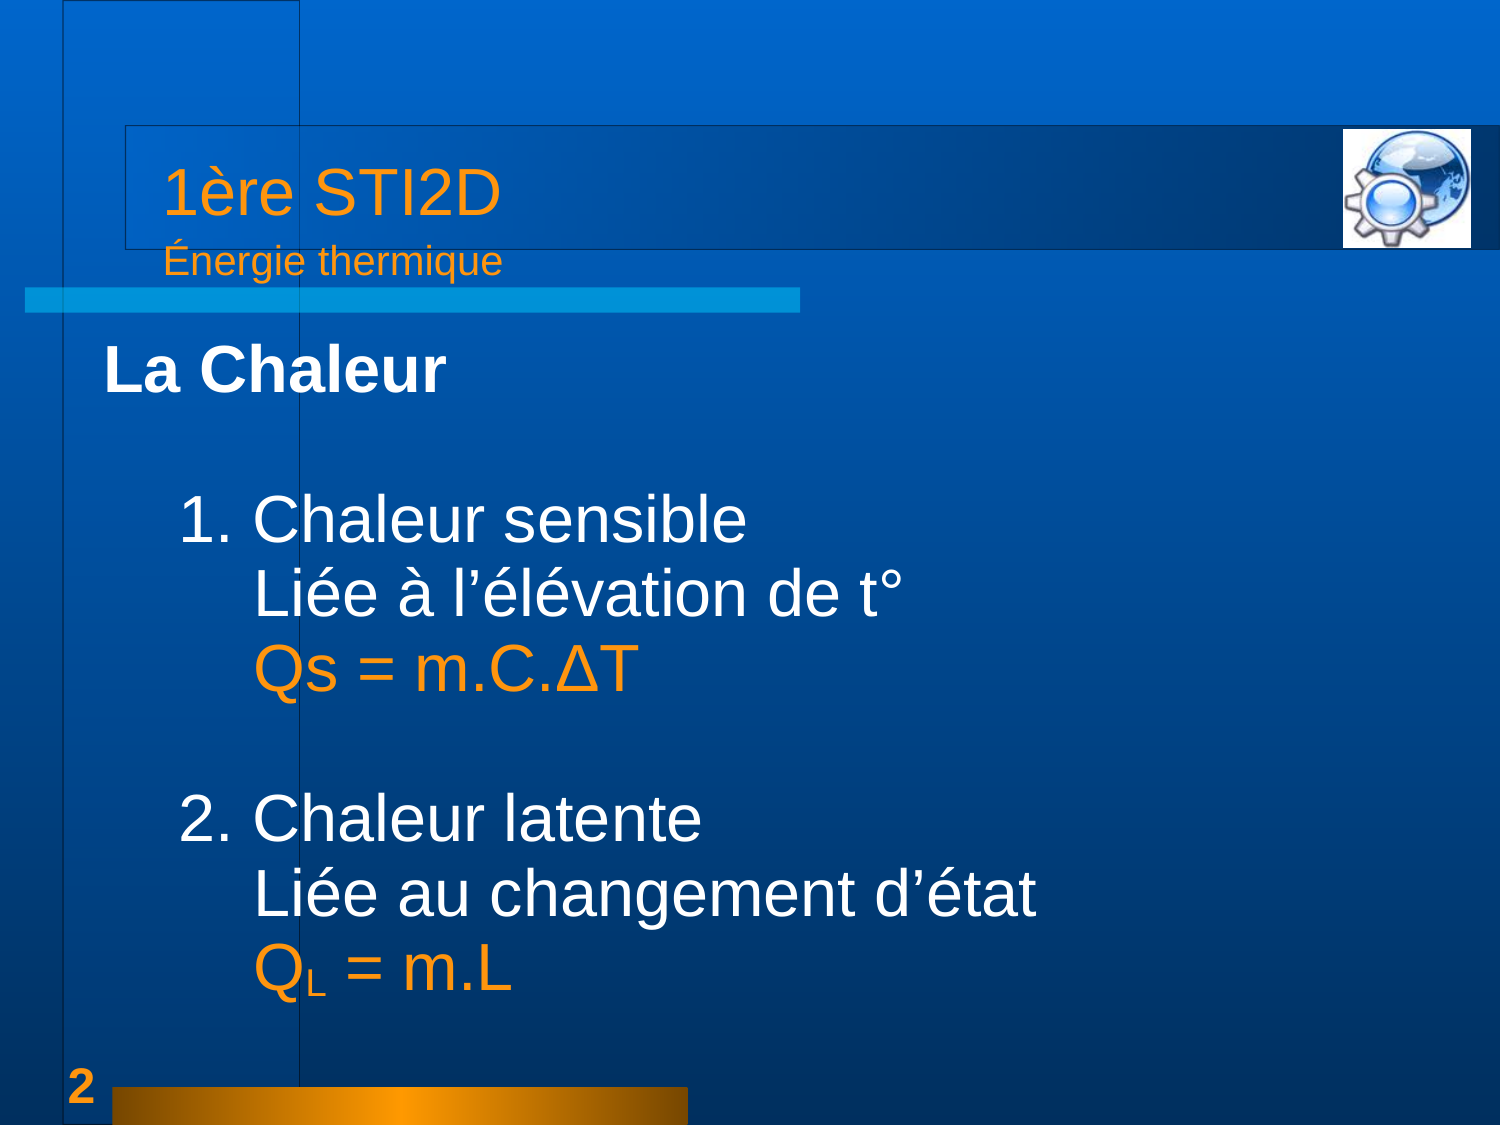

La Chaleur
 Chaleur sensible
	Liée à l’élévation de t°
	Qs = m.C.ΔT
 Chaleur latente
	Liée au changement d’état
	QL = m.L